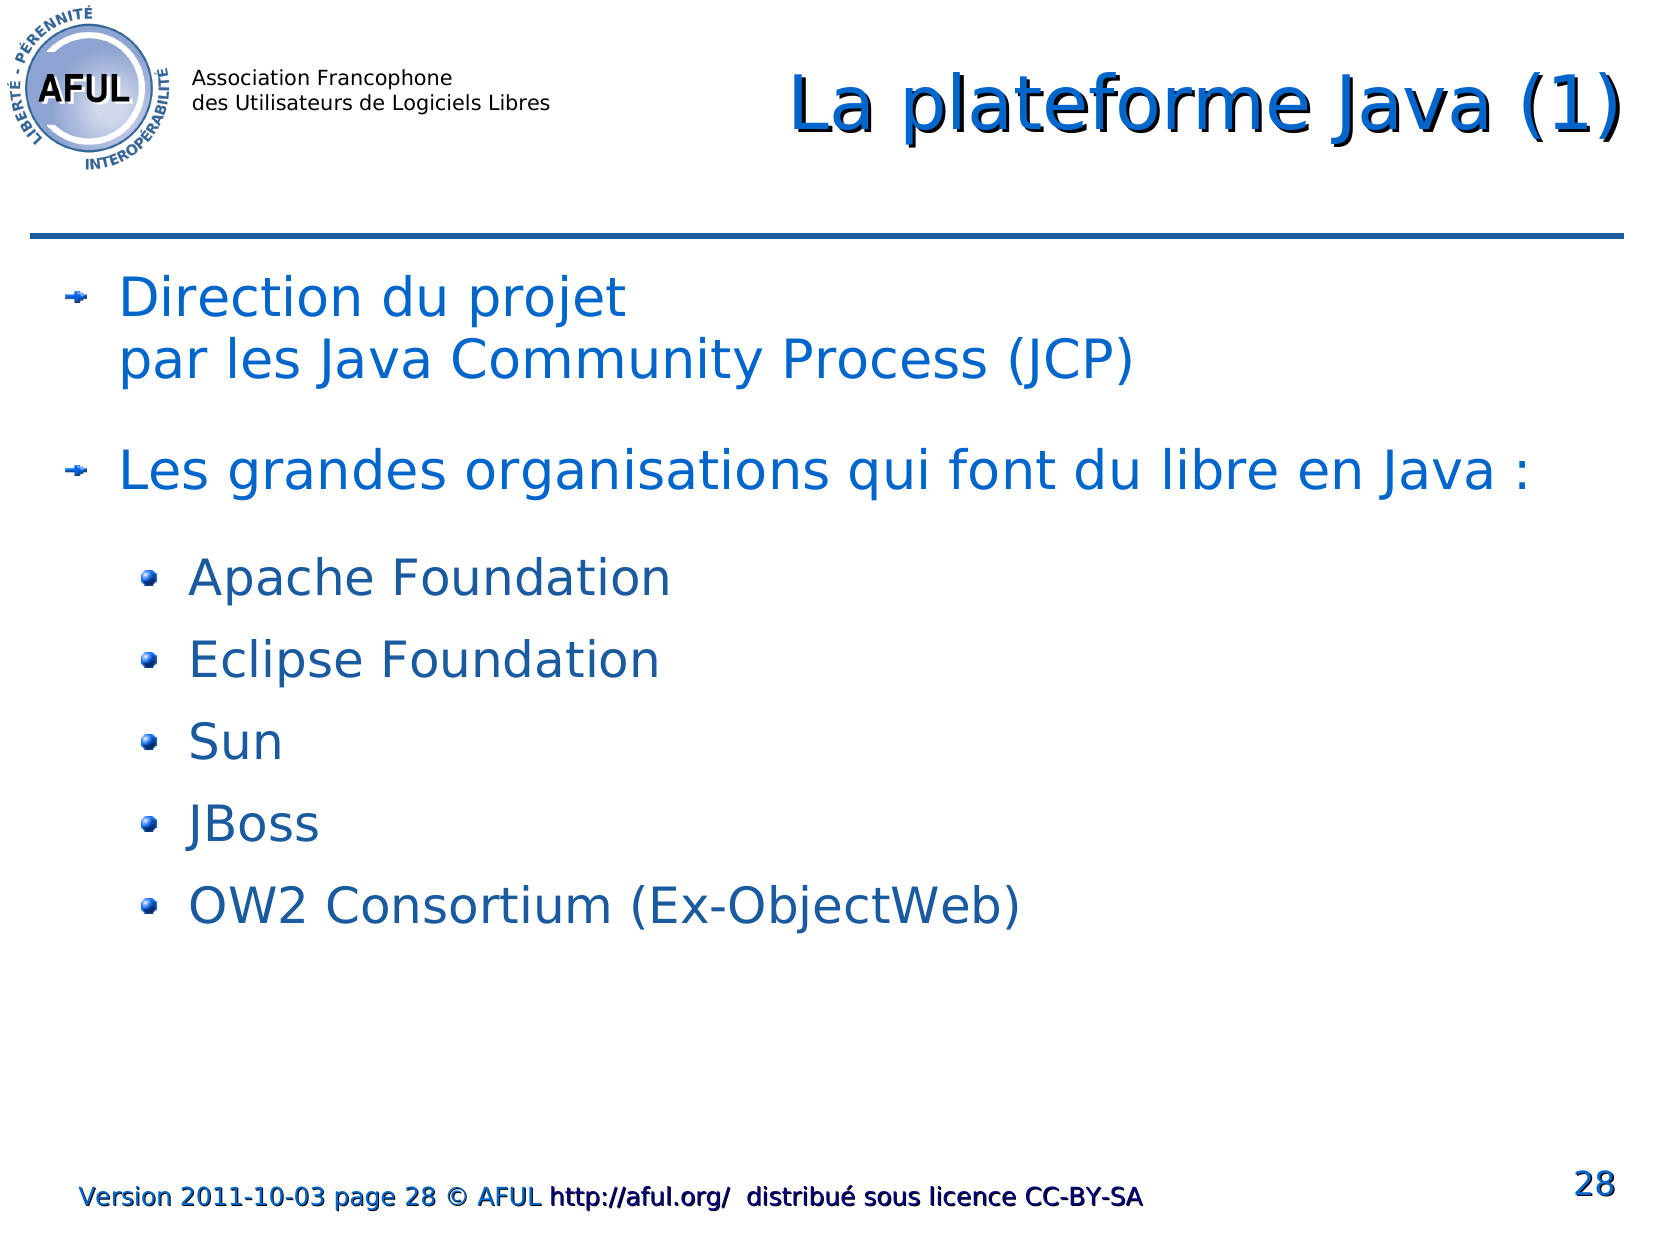

# La plateforme Java (1)
Direction du projet
par les Java Community Process (JCP)
Les grandes organisations qui font du libre en Java :
Apache Foundation
Eclipse Foundation
Sun
JBoss
OW2 Consortium (Ex-ObjectWeb)